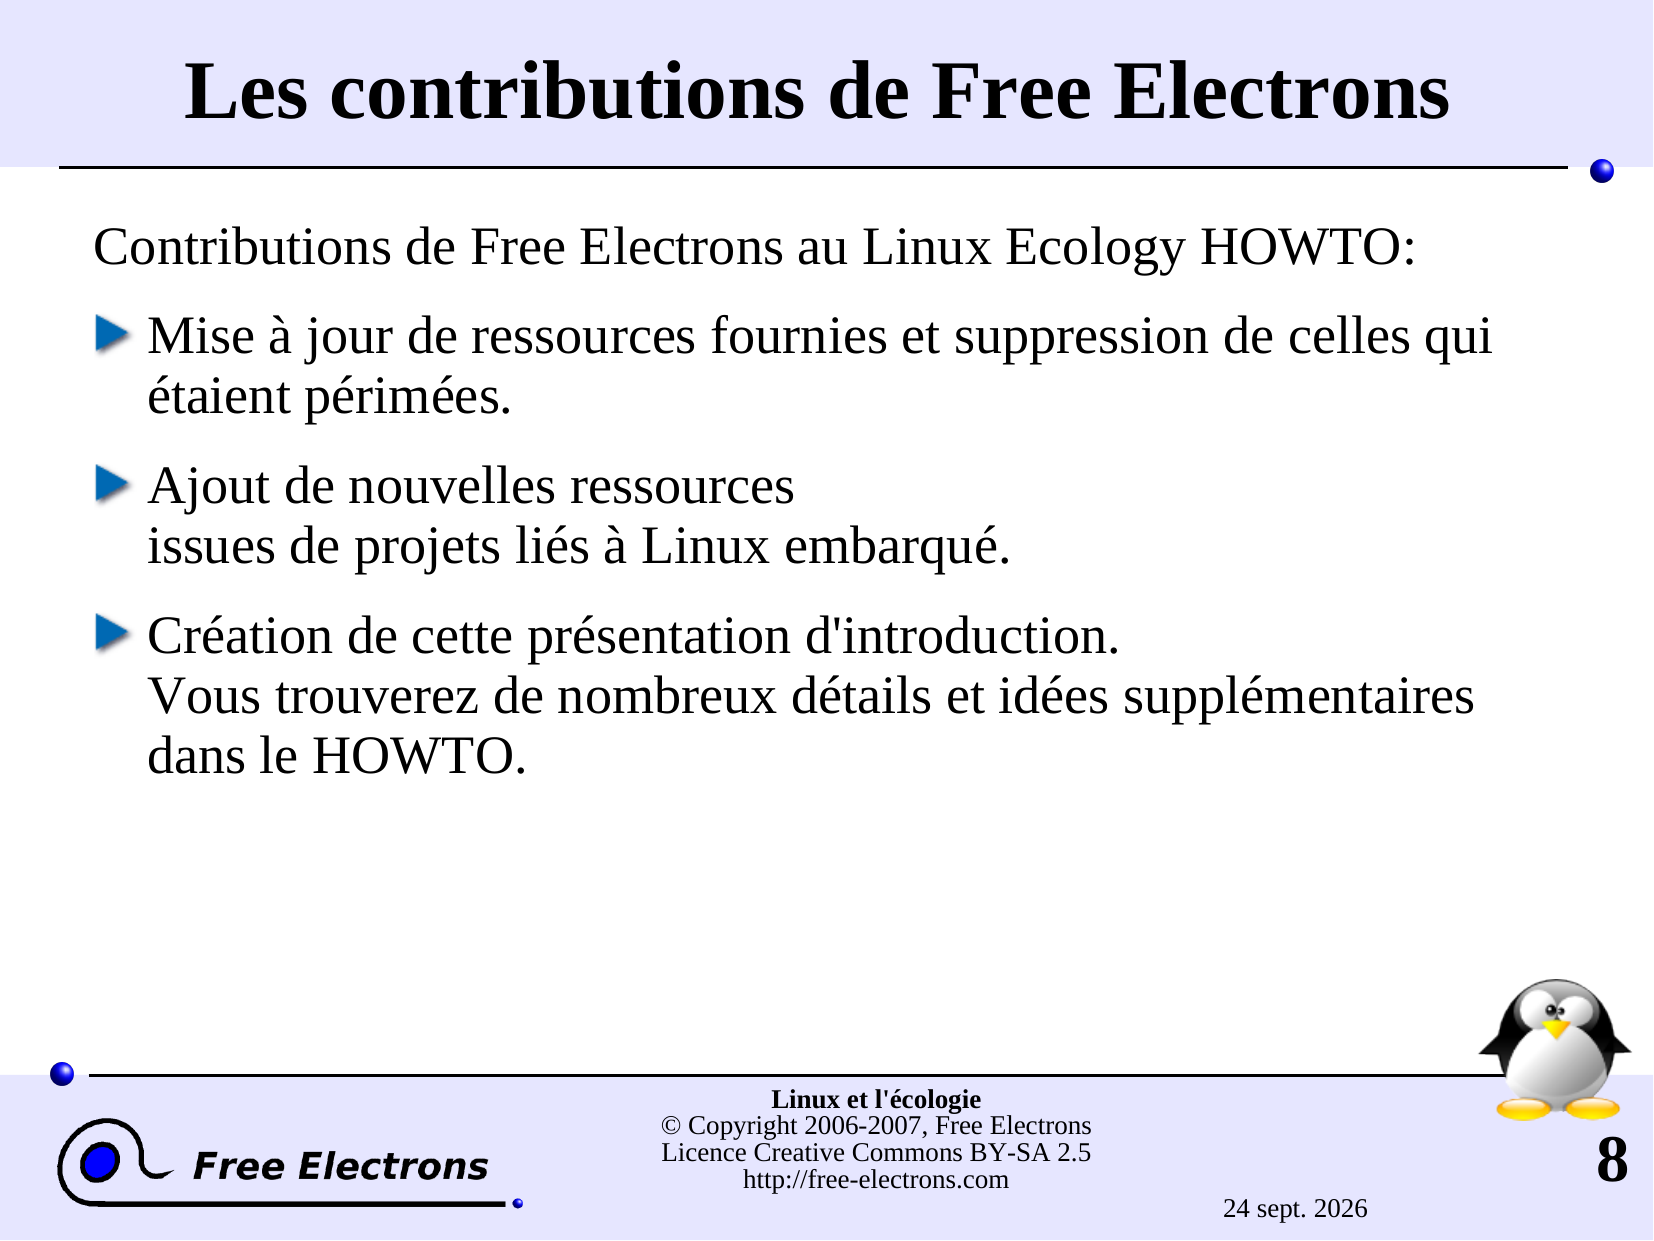

# Les contributions de Free Electrons
Contributions de Free Electrons au Linux Ecology HOWTO:
Mise à jour de ressources fournies et suppression de celles qui étaient périmées.
Ajout de nouvelles ressources
issues de projets liés à Linux embarqué.
Création de cette présentation d'introduction.
Vous trouverez de nombreux détails et idées supplémentaires dans le HOWTO.